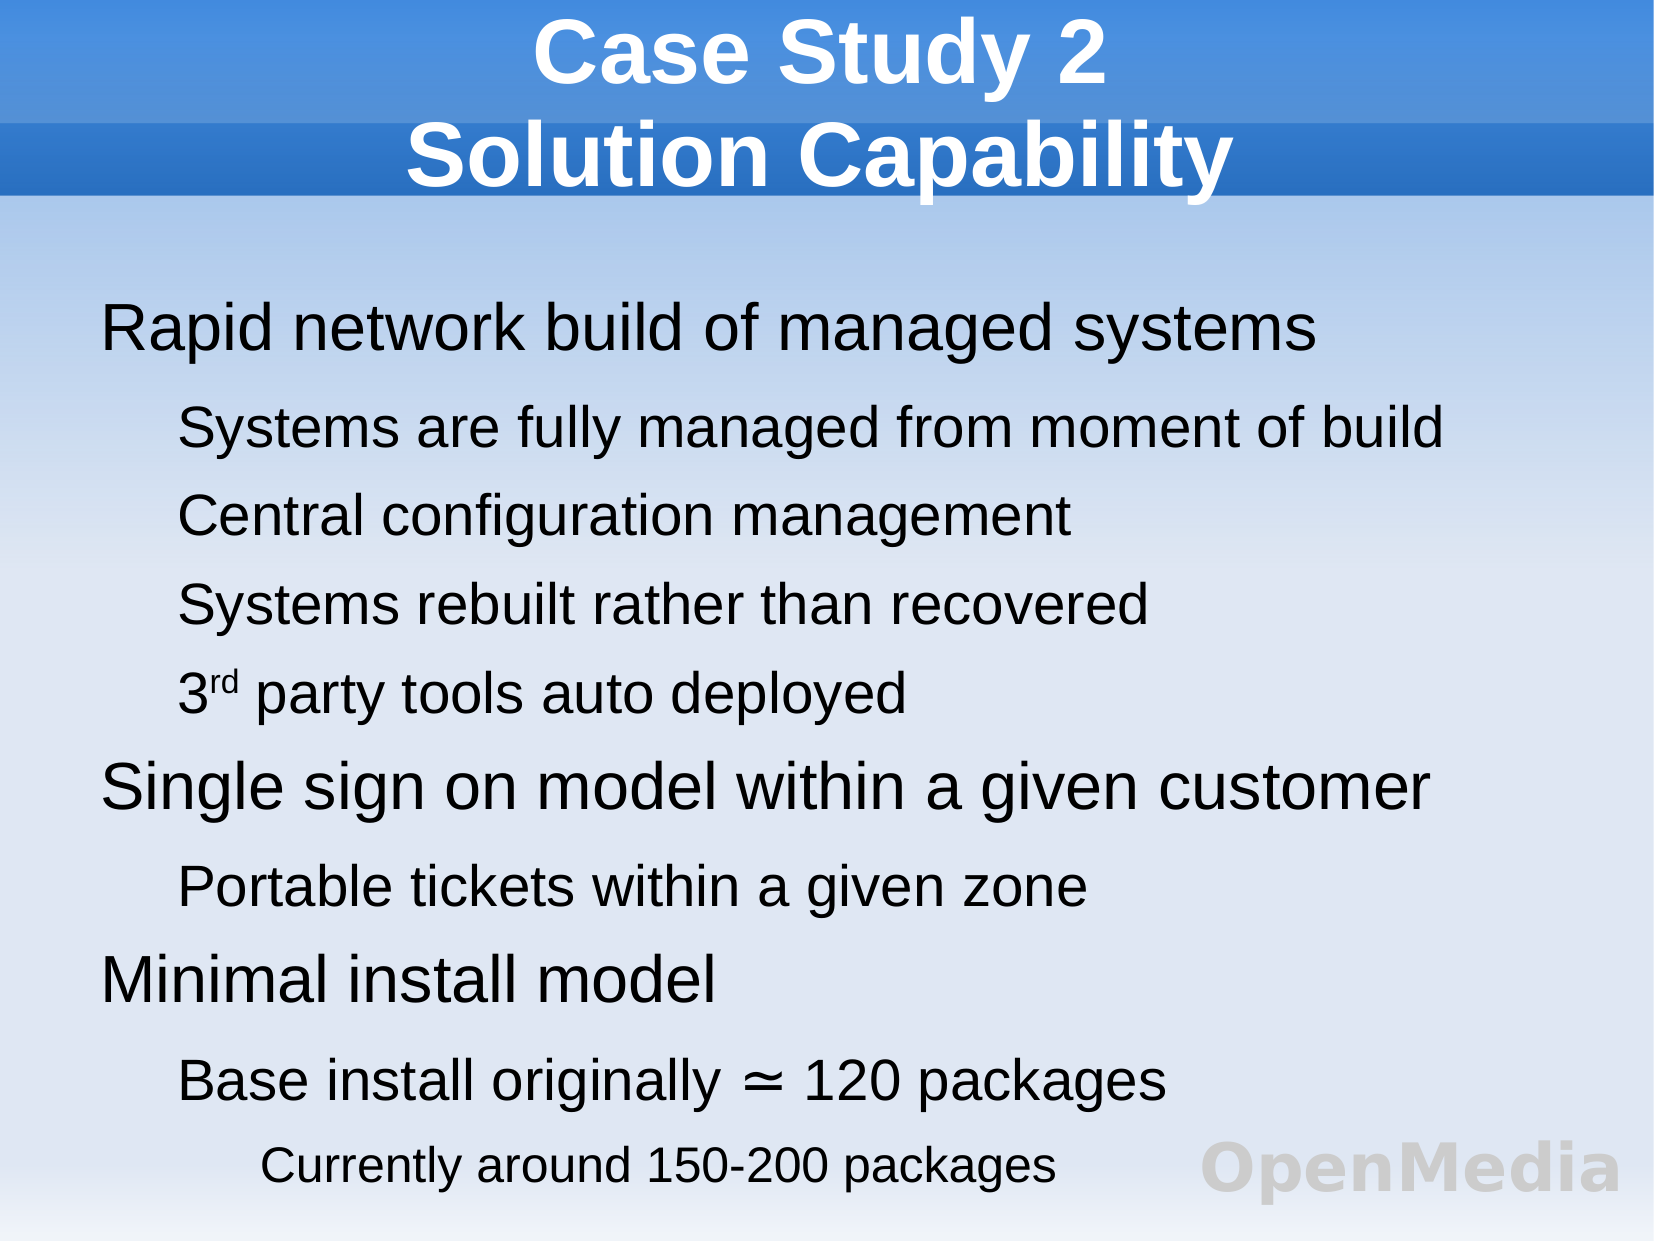

# Case Study 2 Solution Capability
Rapid network build of managed systems
Systems are fully managed from moment of build
Central configuration management
Systems rebuilt rather than recovered
3rd party tools auto deployed
Single sign on model within a given customer
Portable tickets within a given zone
Minimal install model
Base install originally ≃ 120 packages
Currently around 150-200 packages
36